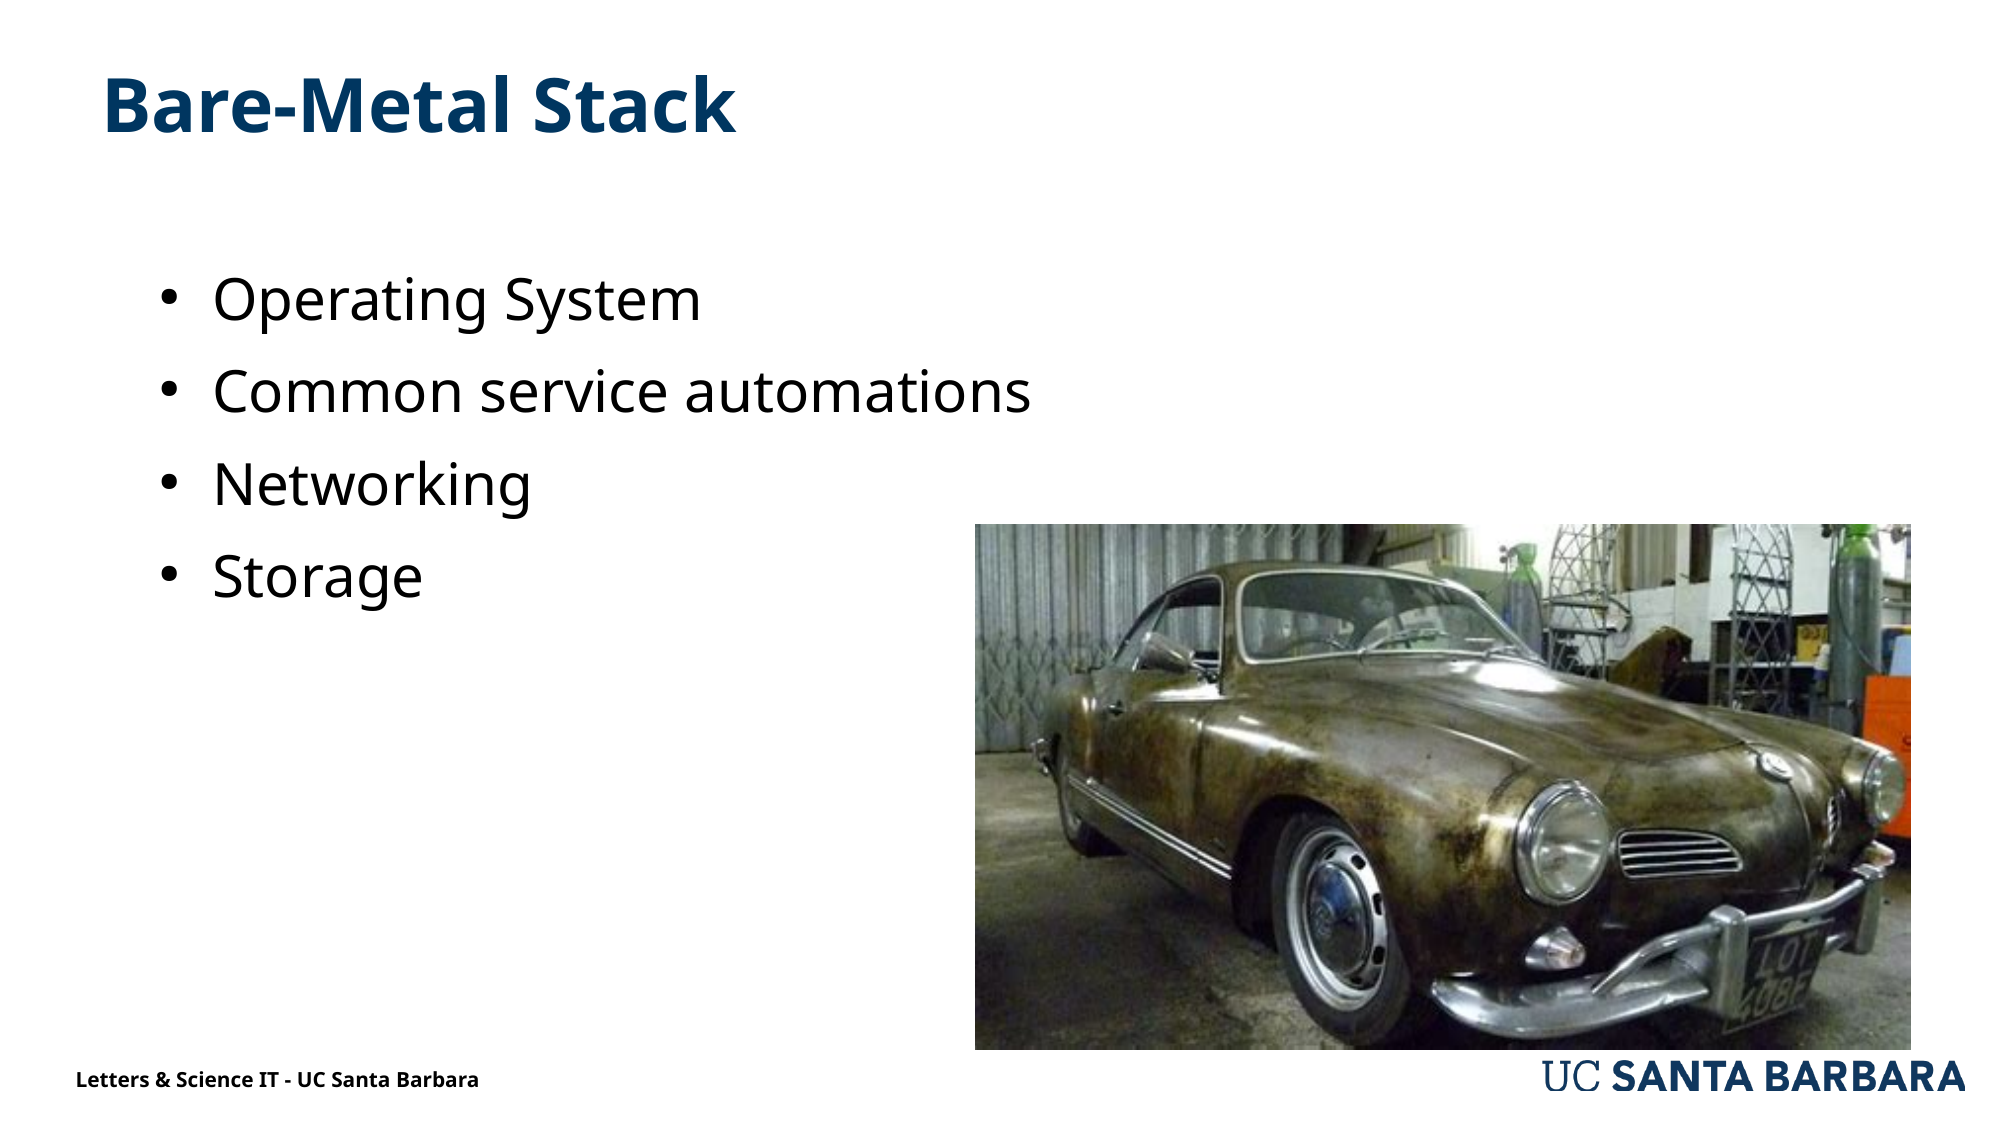

# Bare-Metal Stack
Operating System
Common service automations
Networking
Storage